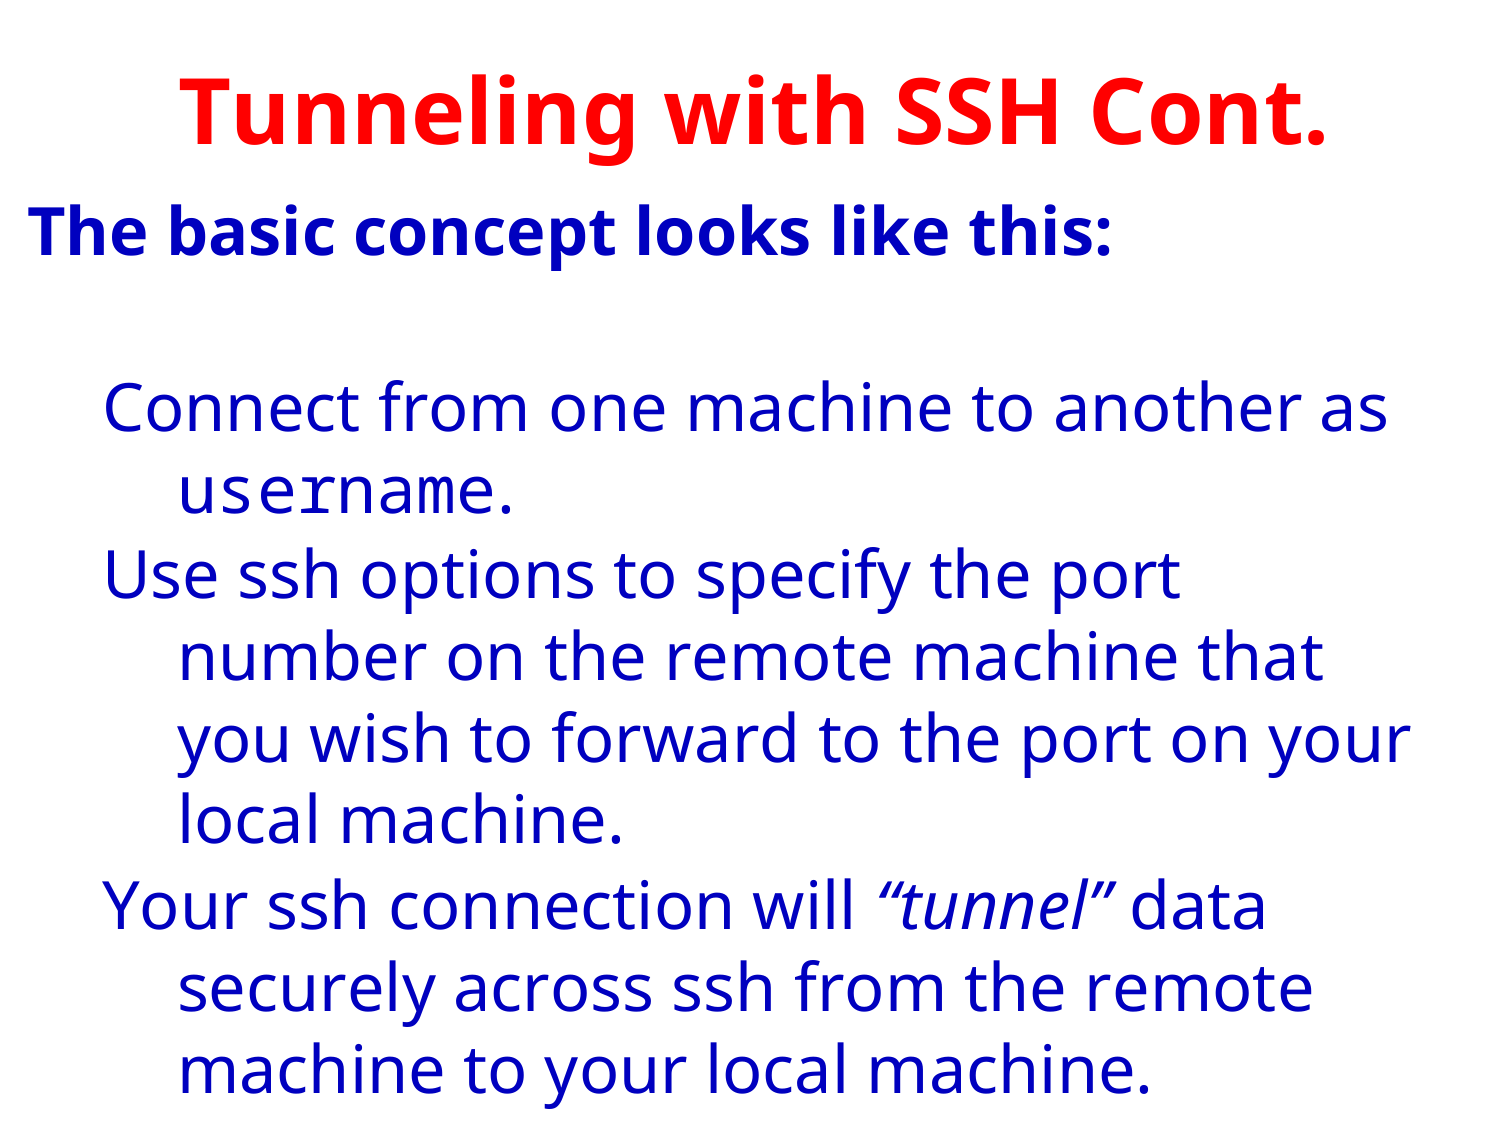

Tunneling with SSH Cont.
# The basic concept looks like this:
Connect from one machine to another as username.
Use ssh options to specify the port number on the remote machine that you wish to forward to the port on your local machine.
Your ssh connection will “tunnel” data securely across ssh from the remote machine to your local machine.
There are several options to be aware of.